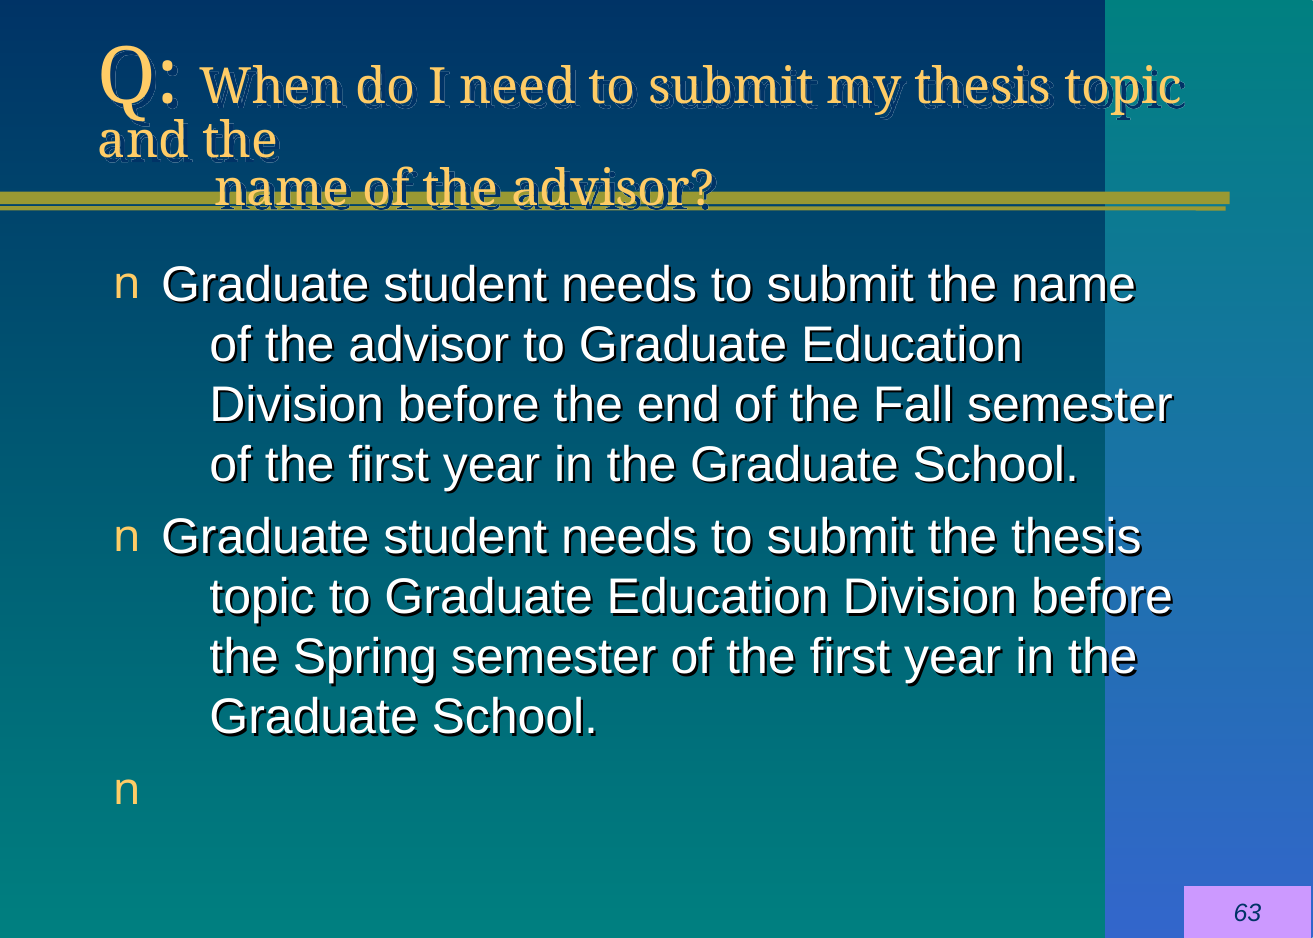

Q: When do I need to submit my thesis topic and the
 name of the advisor?
# Graduate student needs to submit the name of the advisor to Graduate Education Division before the end of the Fall semester of the first year in the Graduate School.
Graduate student needs to submit the thesis topic to Graduate Education Division before the Spring semester of the first year in the Graduate School.
63